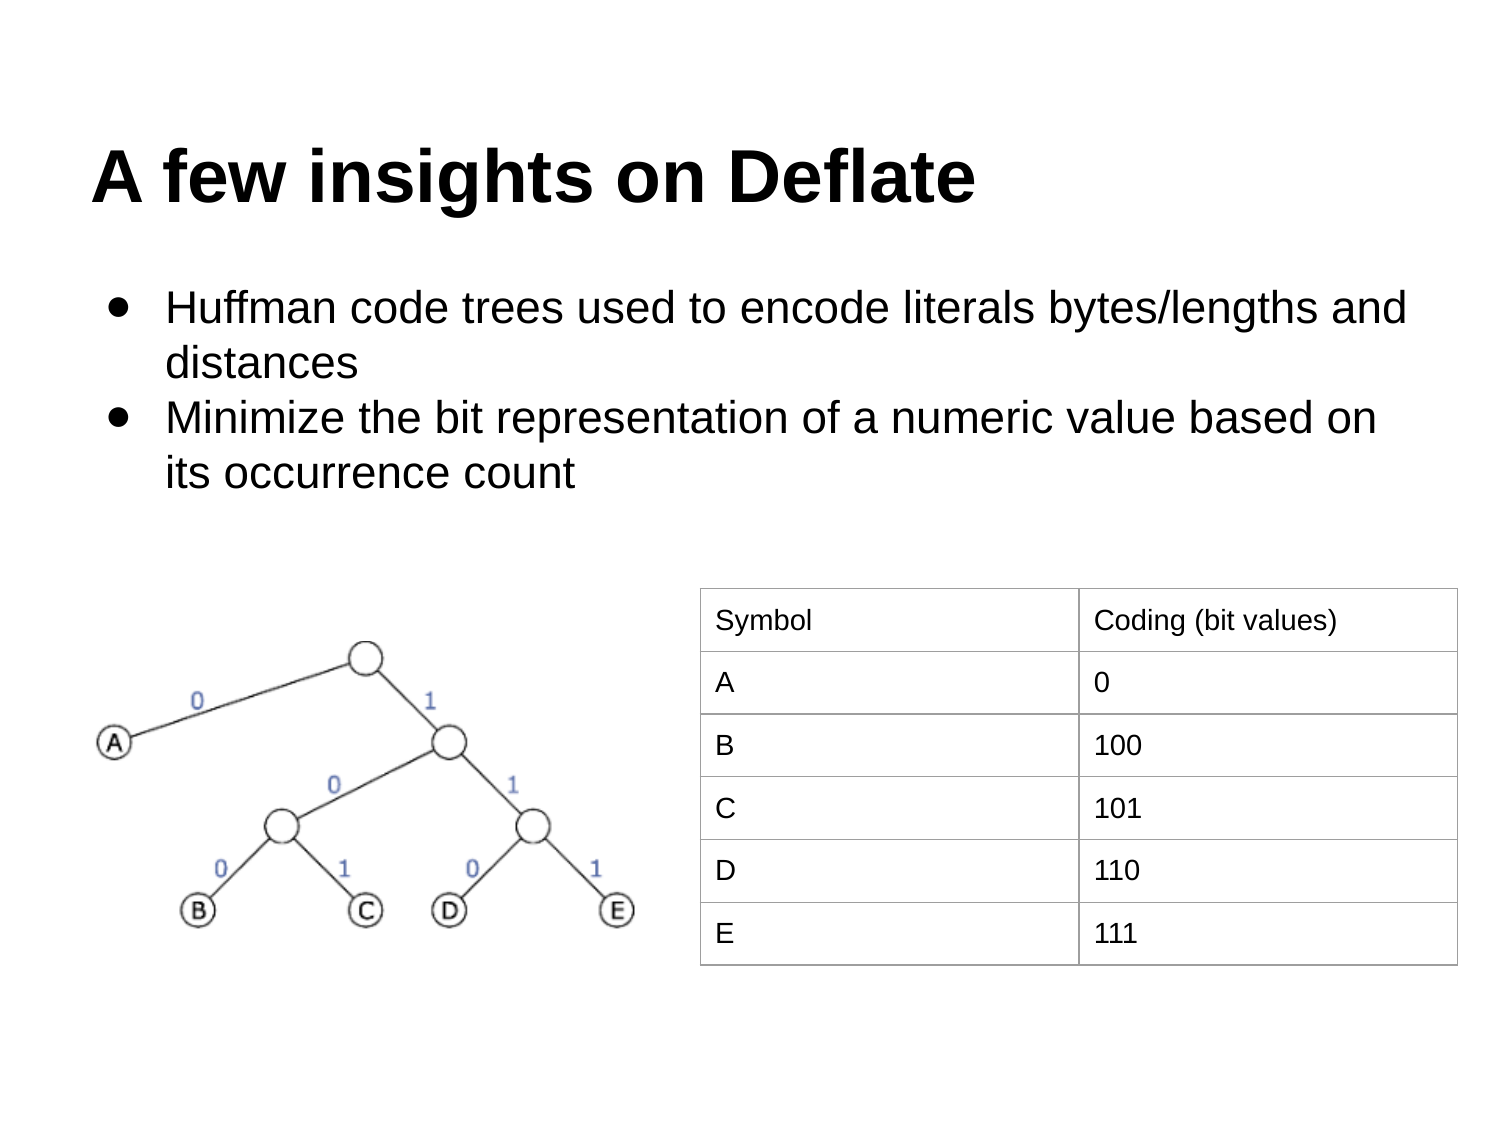

# A few insights on Deflate
Huffman code trees used to encode literals bytes/lengths and distances
Minimize the bit representation of a numeric value based on its occurrence count
| Symbol | Coding (bit values) |
| --- | --- |
| A | 0 |
| B | 100 |
| C | 101 |
| D | 110 |
| E | 111 |